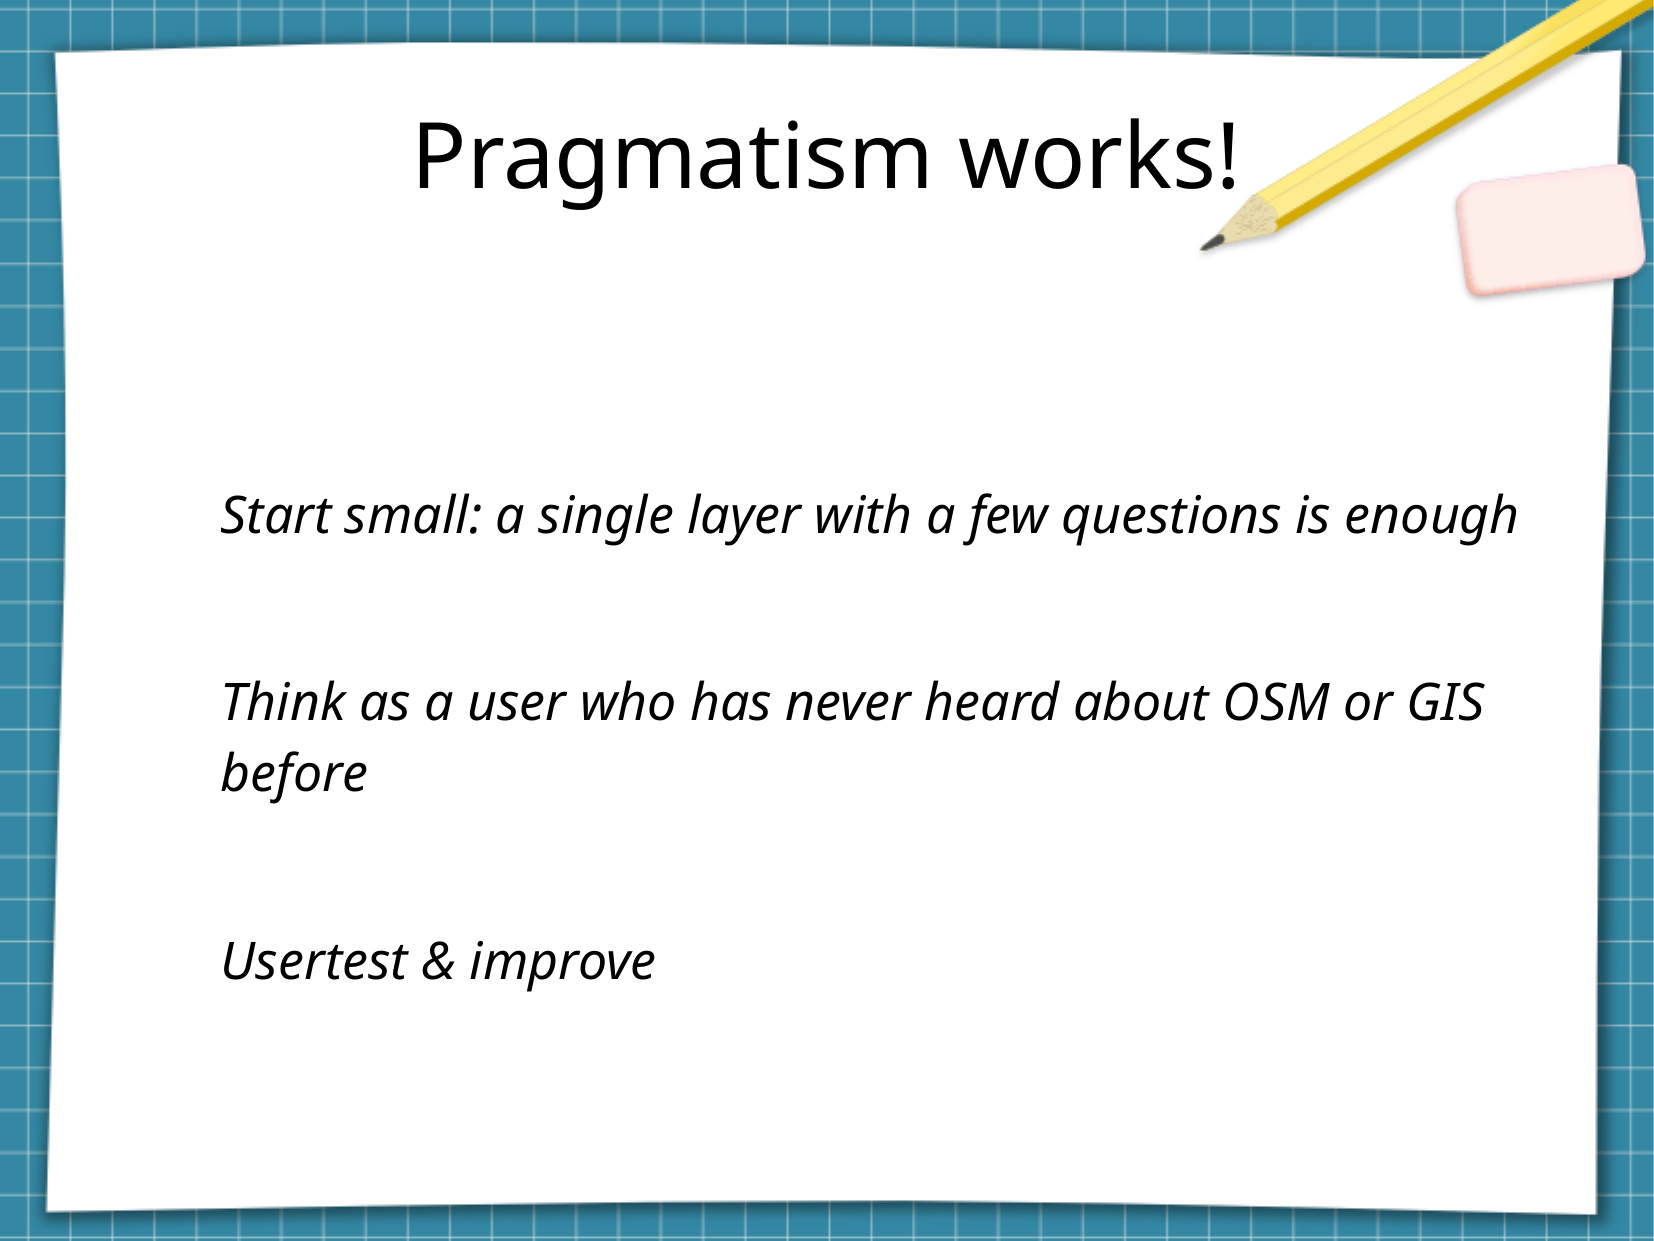

# Pragmatism works!
Start small: a single layer with a few questions is enough
Think as a user who has never heard about OSM or GIS before
Usertest & improve